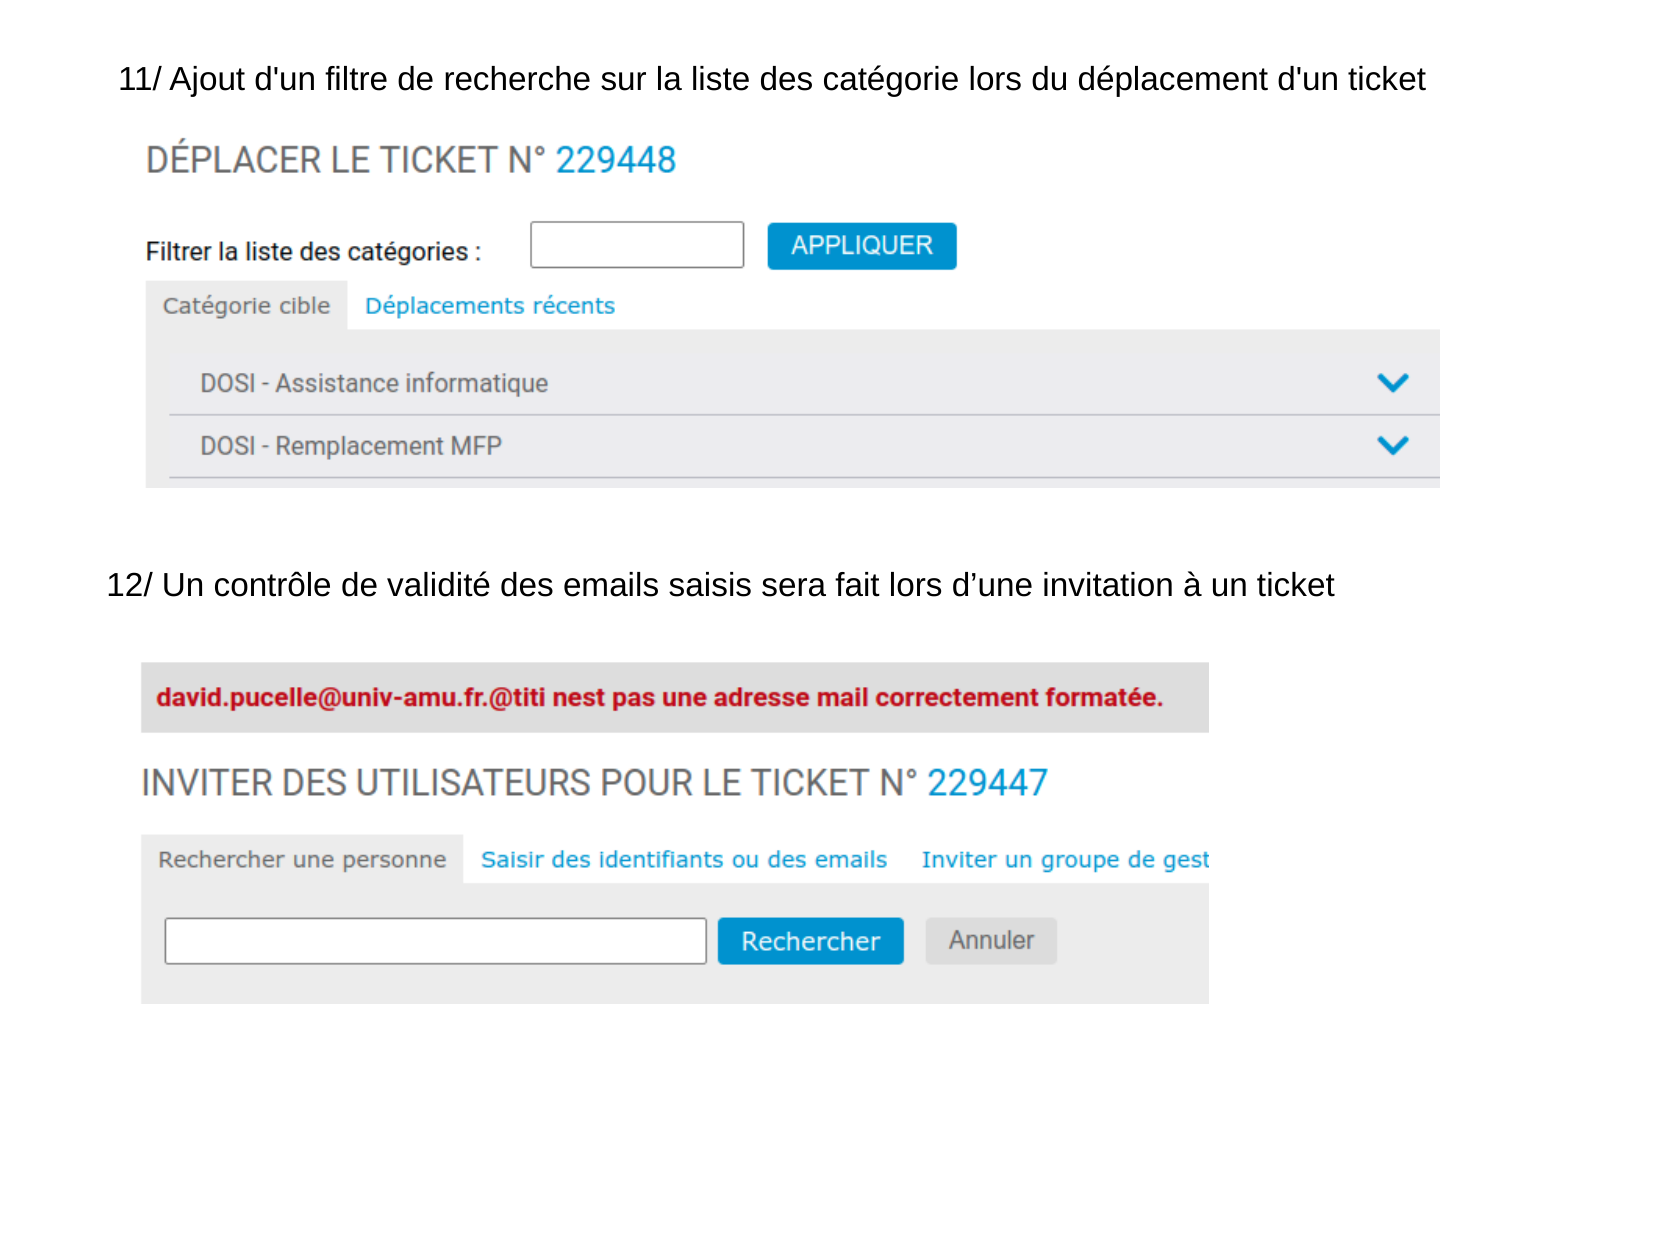

# 11/ Ajout d'un filtre de recherche sur la liste des catégorie lors du déplacement d'un ticket
12/ Un contrôle de validité des emails saisis sera fait lors d’une invitation à un ticket